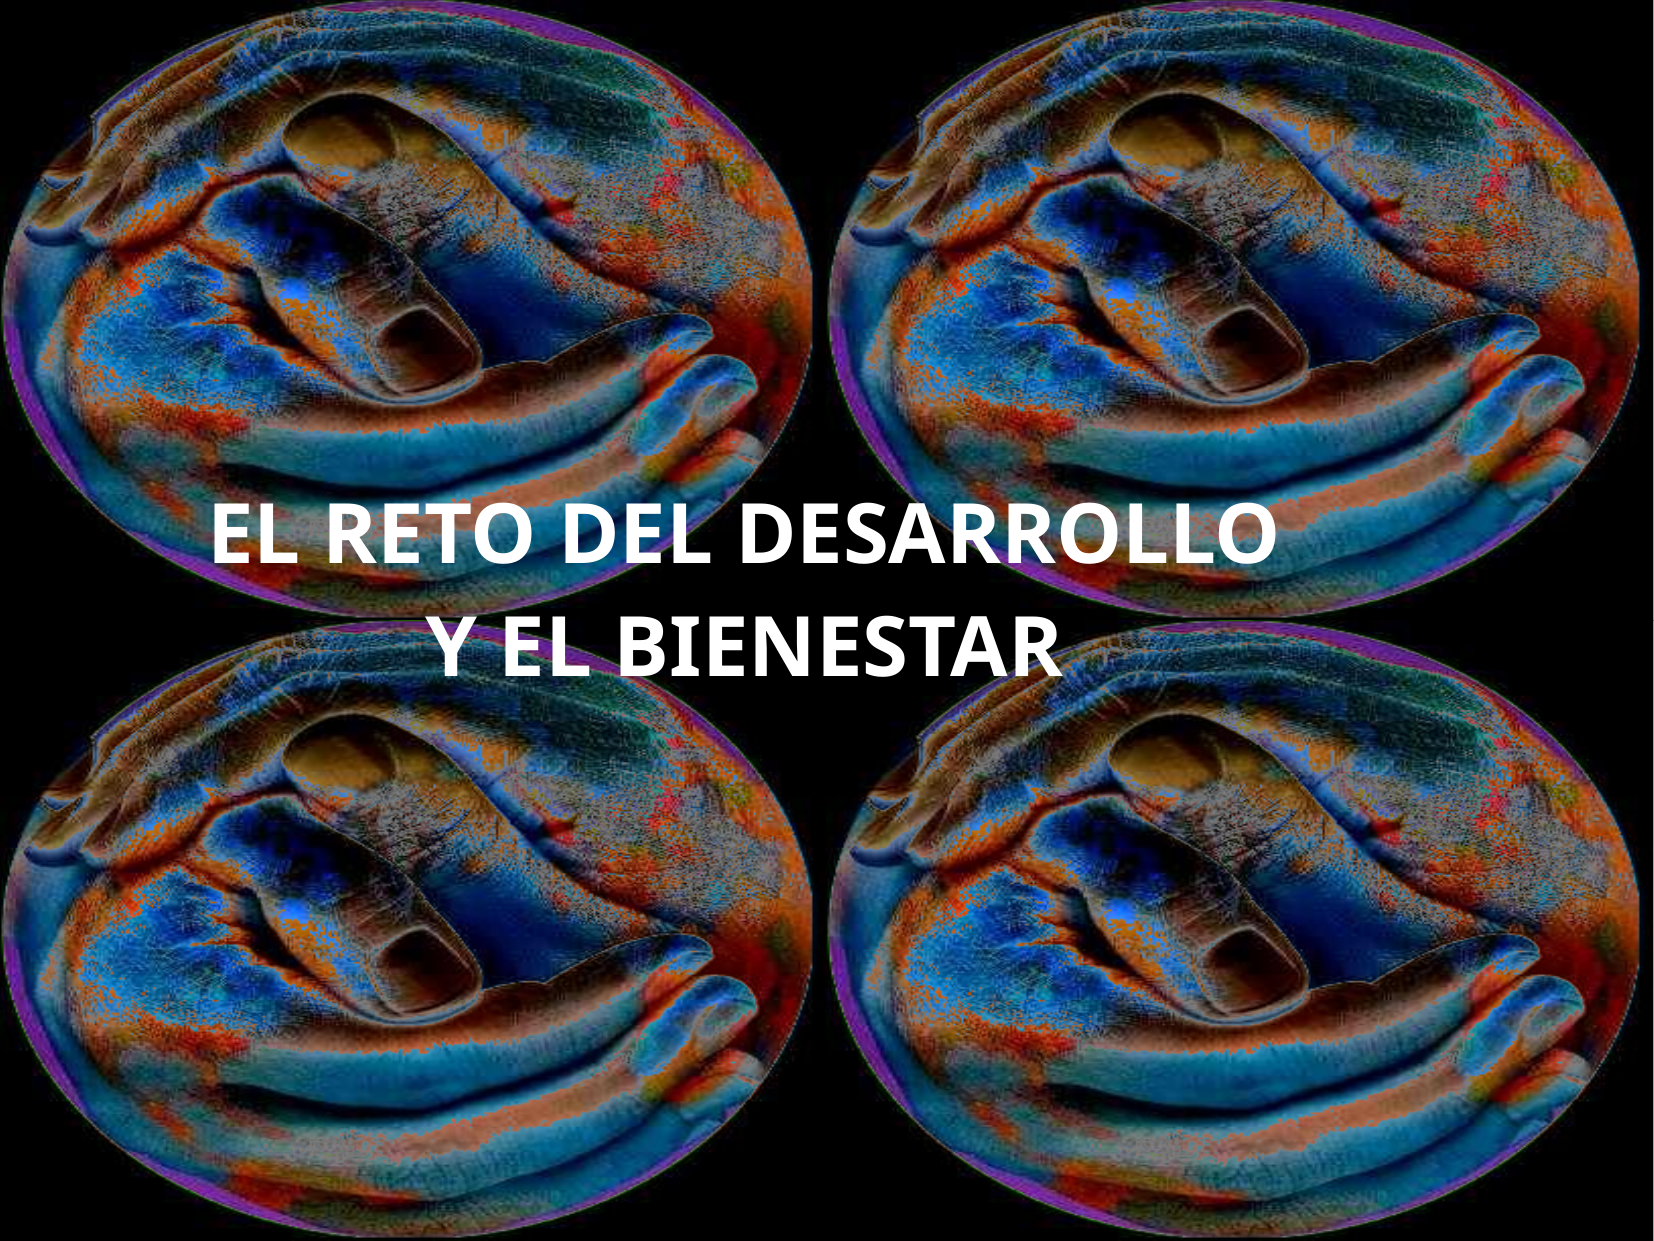

EL RETO DEL DESARROLLO
Y EL BIENESTAR